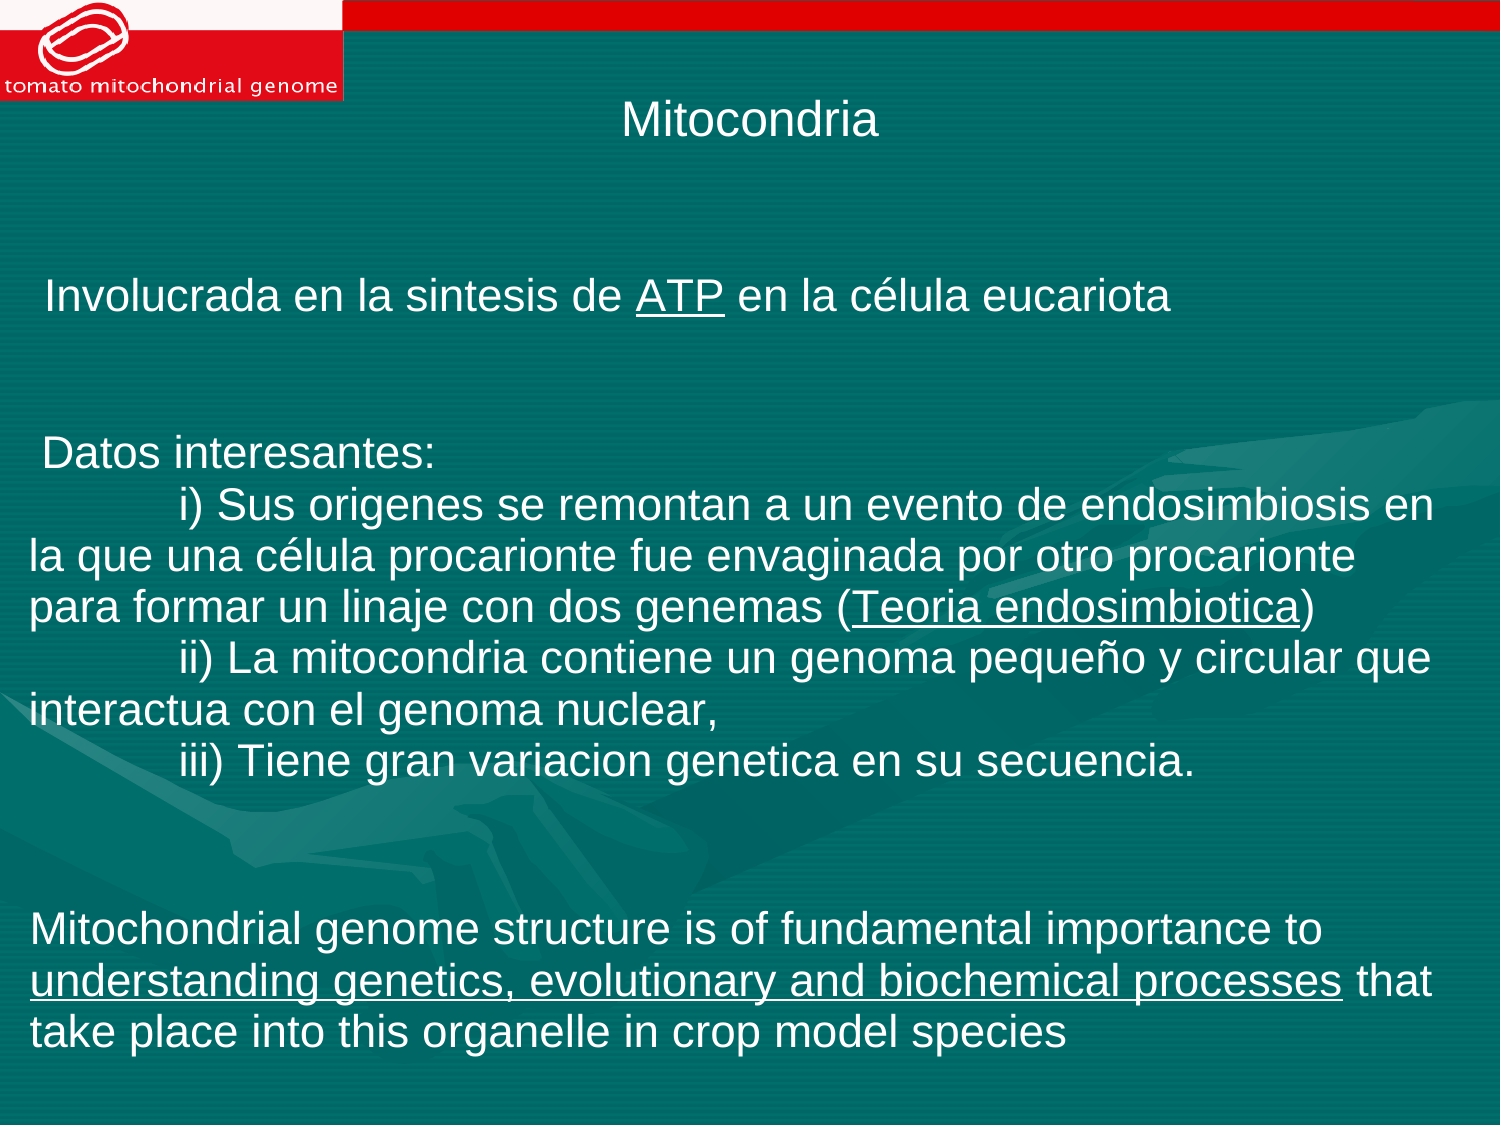

Mitocondria
 Involucrada en la sintesis de ATP en la célula eucariota
 Datos interesantes:
	i) Sus origenes se remontan a un evento de endosimbiosis en la que una célula procarionte fue envaginada por otro procarionte para formar un linaje con dos genemas (Teoria endosimbiotica)
	ii) La mitocondria contiene un genoma pequeño y circular que interactua con el genoma nuclear,
	iii) Tiene gran variacion genetica en su secuencia.
Mitochondrial genome structure is of fundamental importance to understanding genetics, evolutionary and biochemical processes that take place into this organelle in crop model species